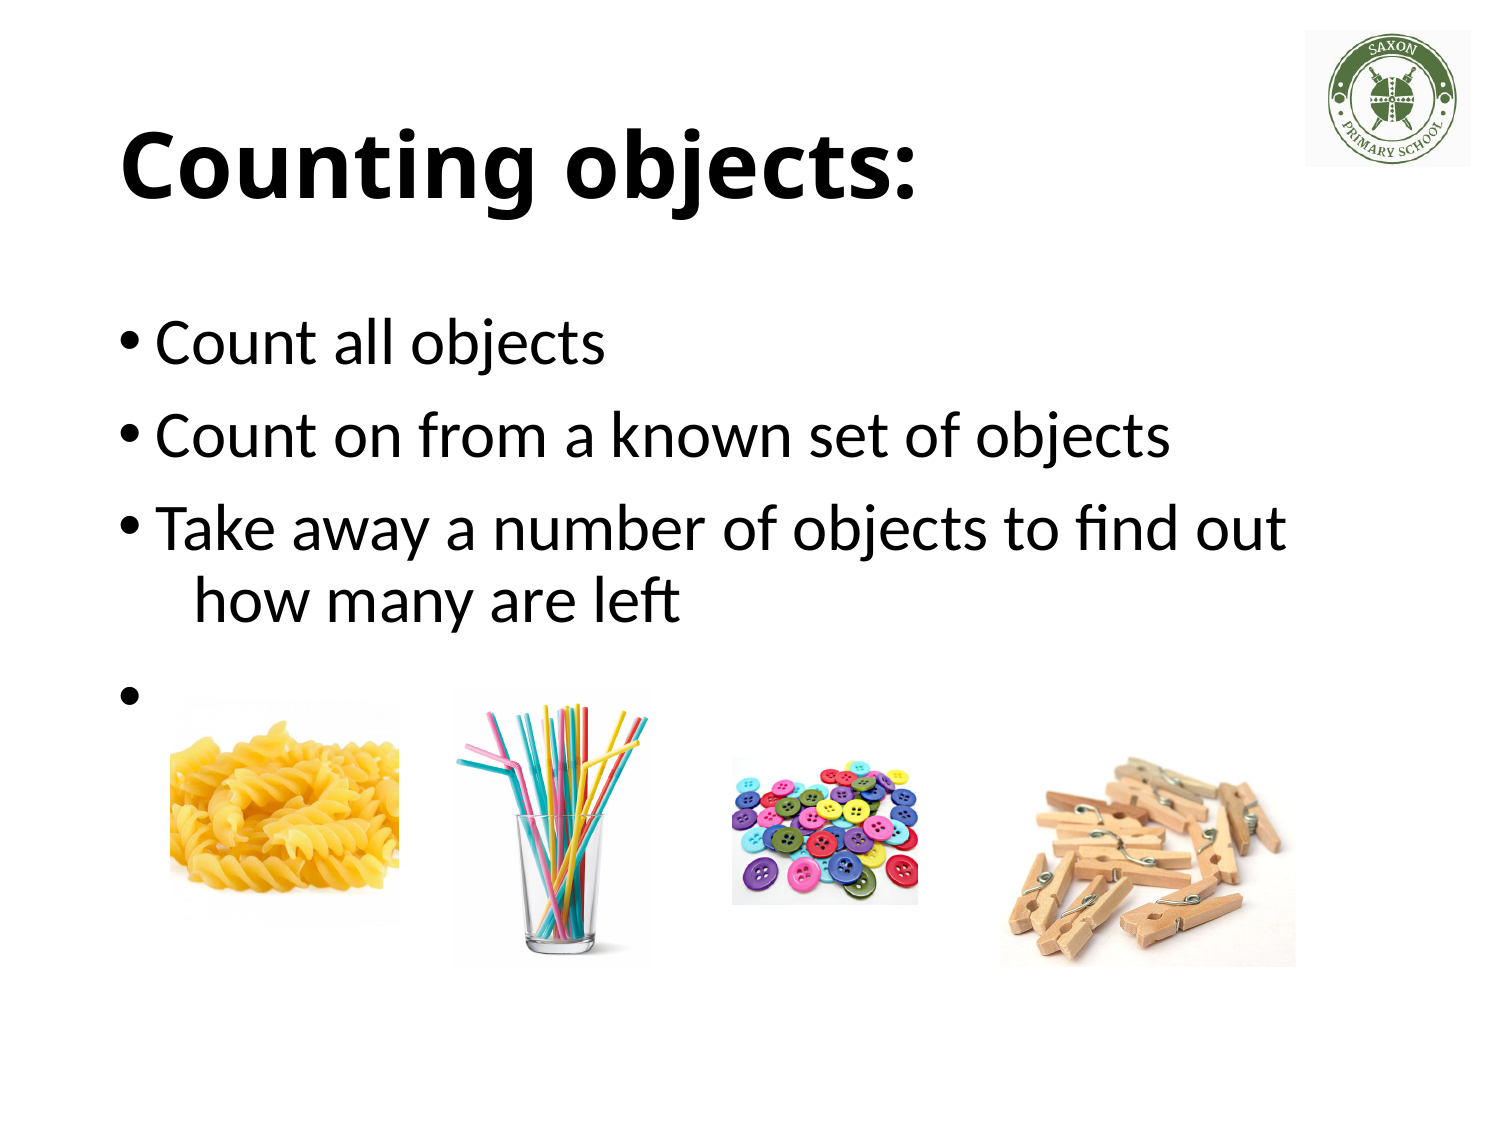

# Counting objects:
Count all objects
Count on from a known set of objects
Take away a number of objects to find out how many are left